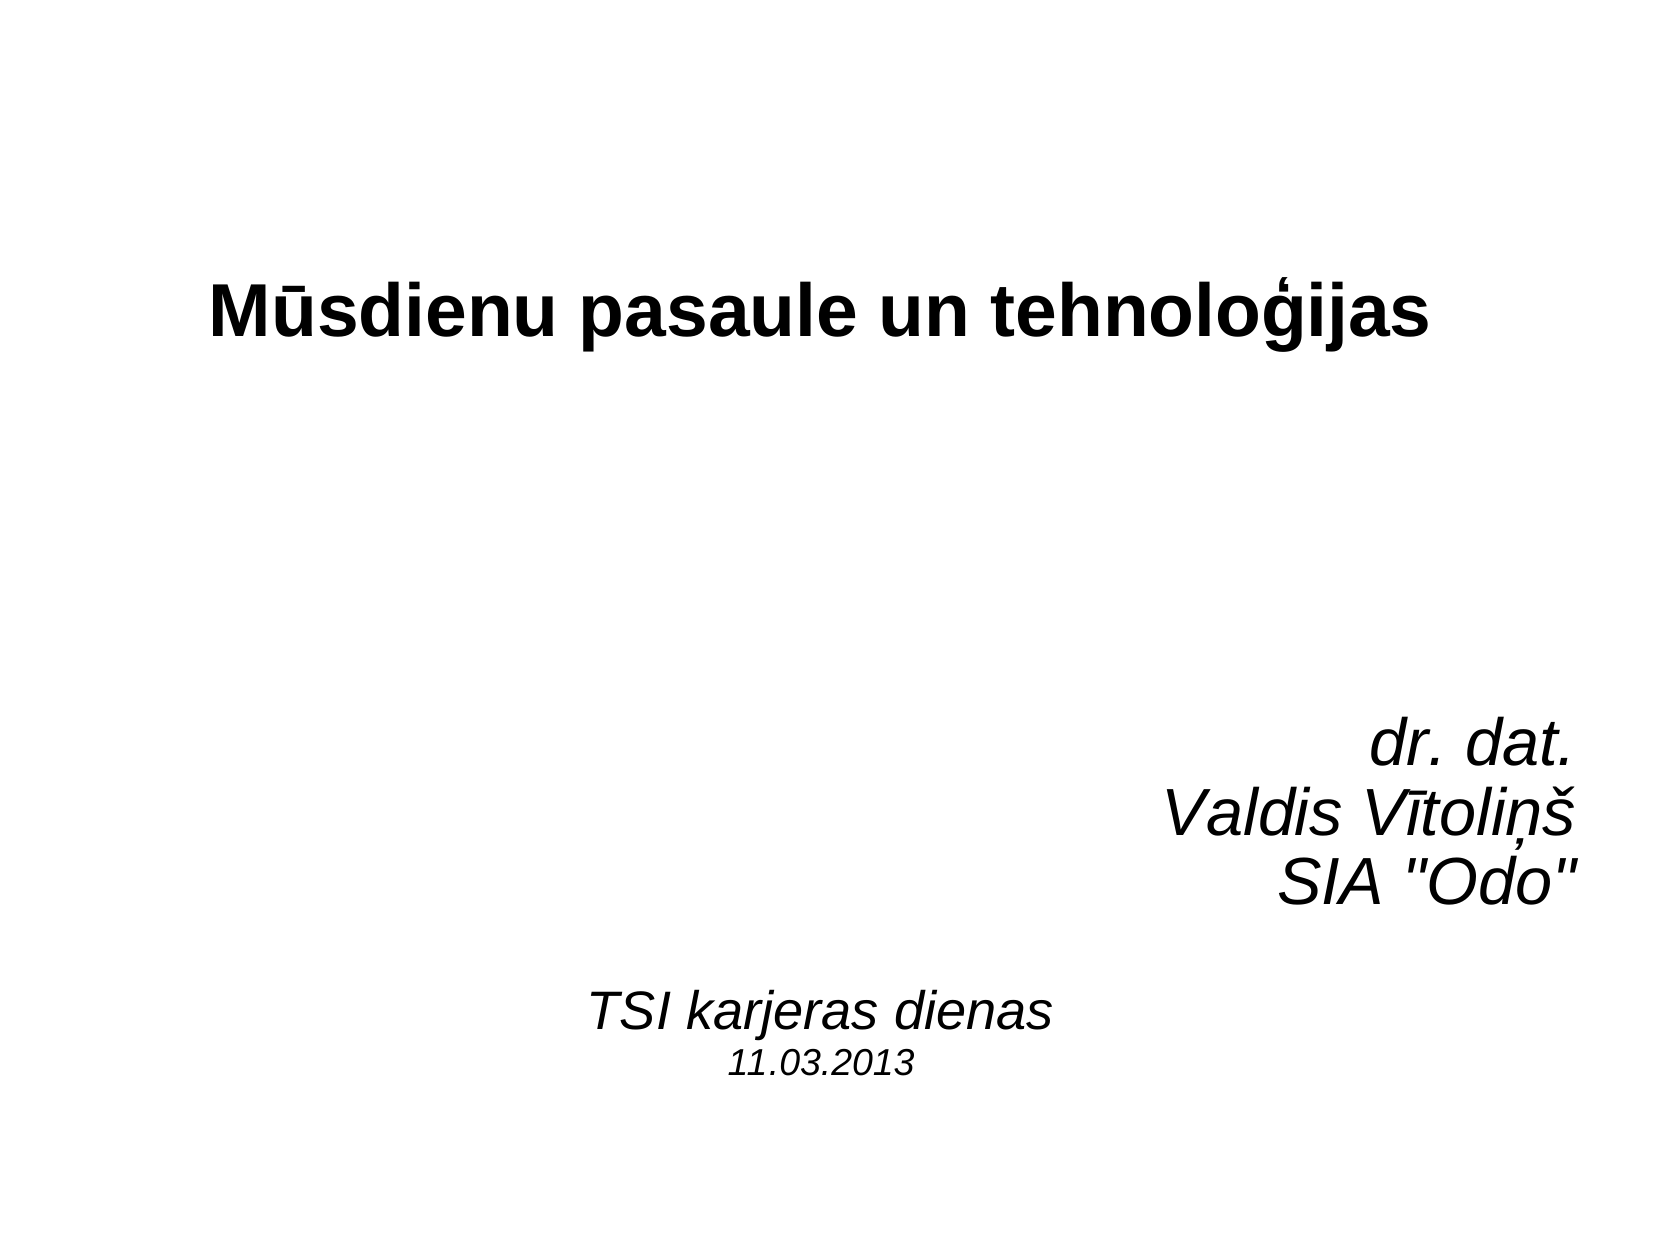

# Mūsdienu pasaule un tehnoloģijas
dr. dat.
Valdis Vītoliņš
SIA "Odo"
TSI karjeras dienas
11.03.2013